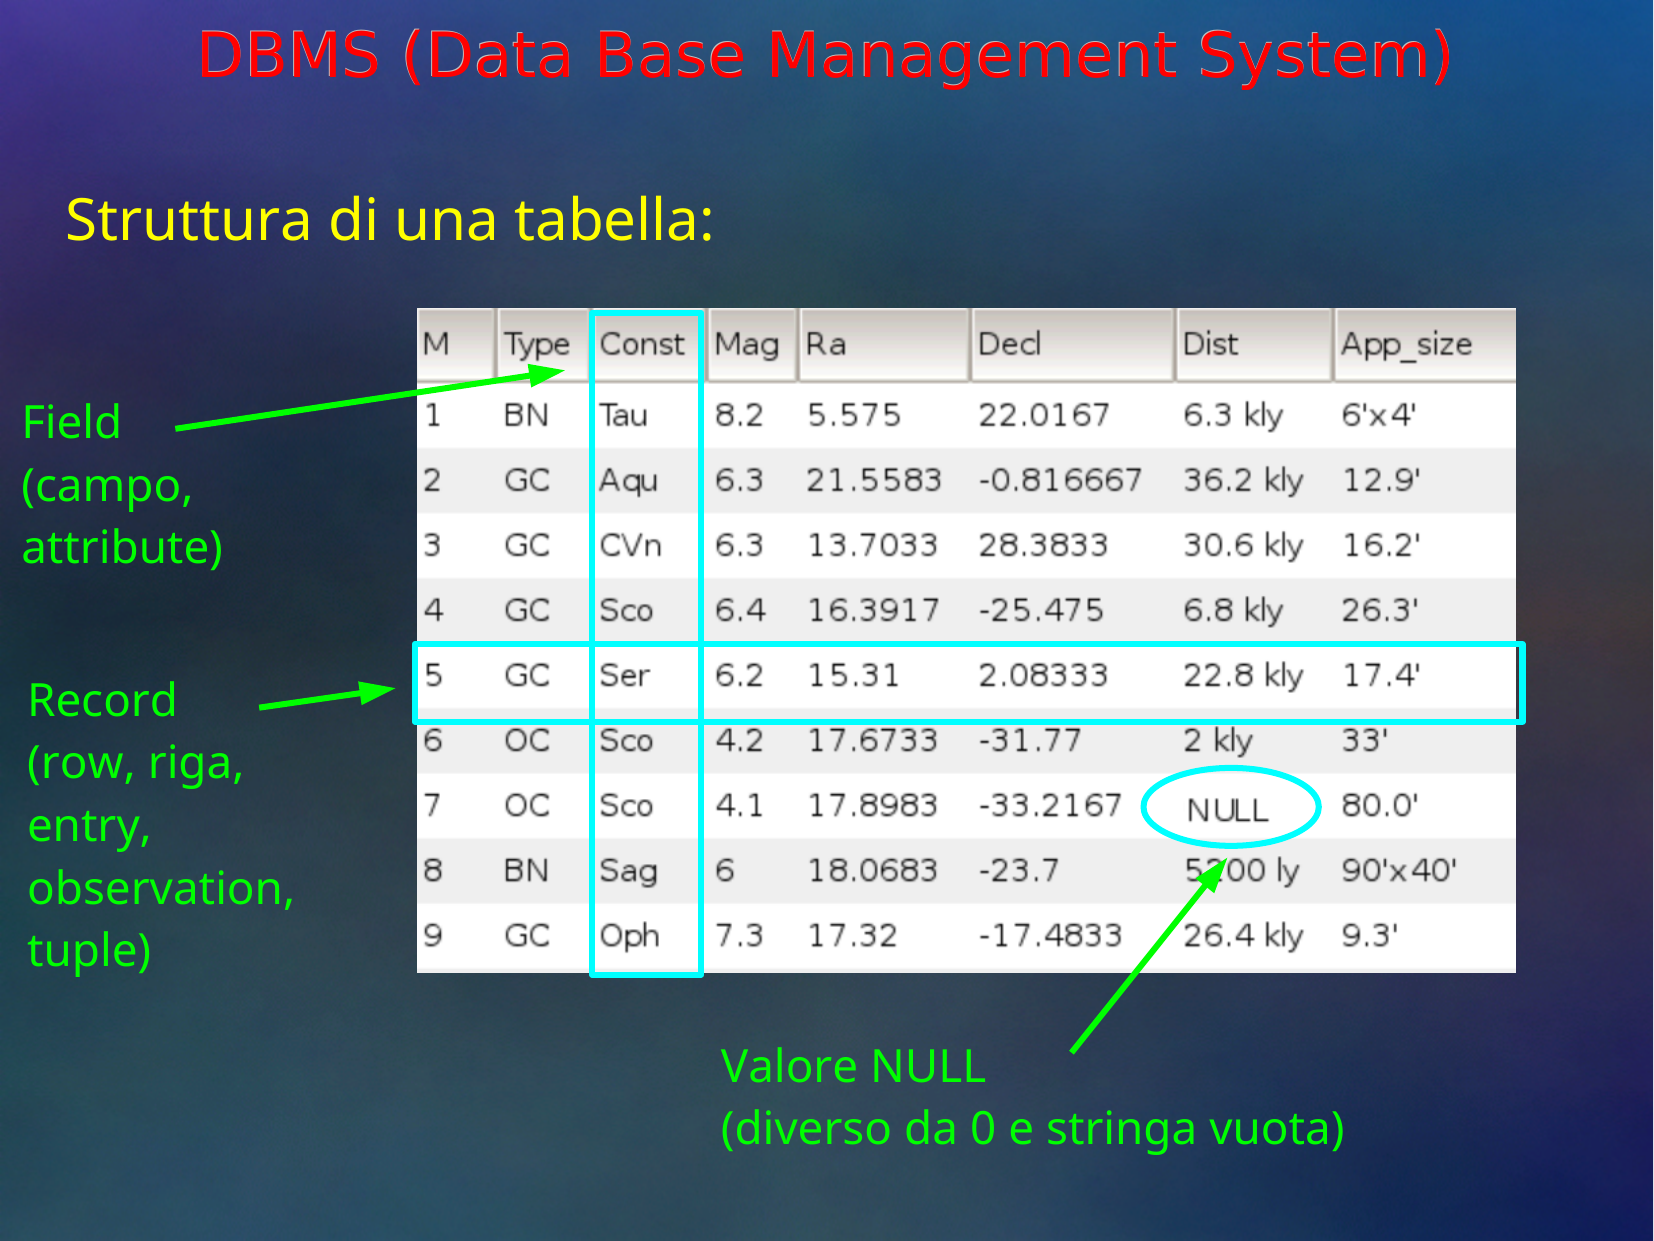

Struttura di una tabella:
Field
(campo, attribute)
Record
(row, riga, entry, observation, tuple)
Valore NULL
(diverso da 0 e stringa vuota)